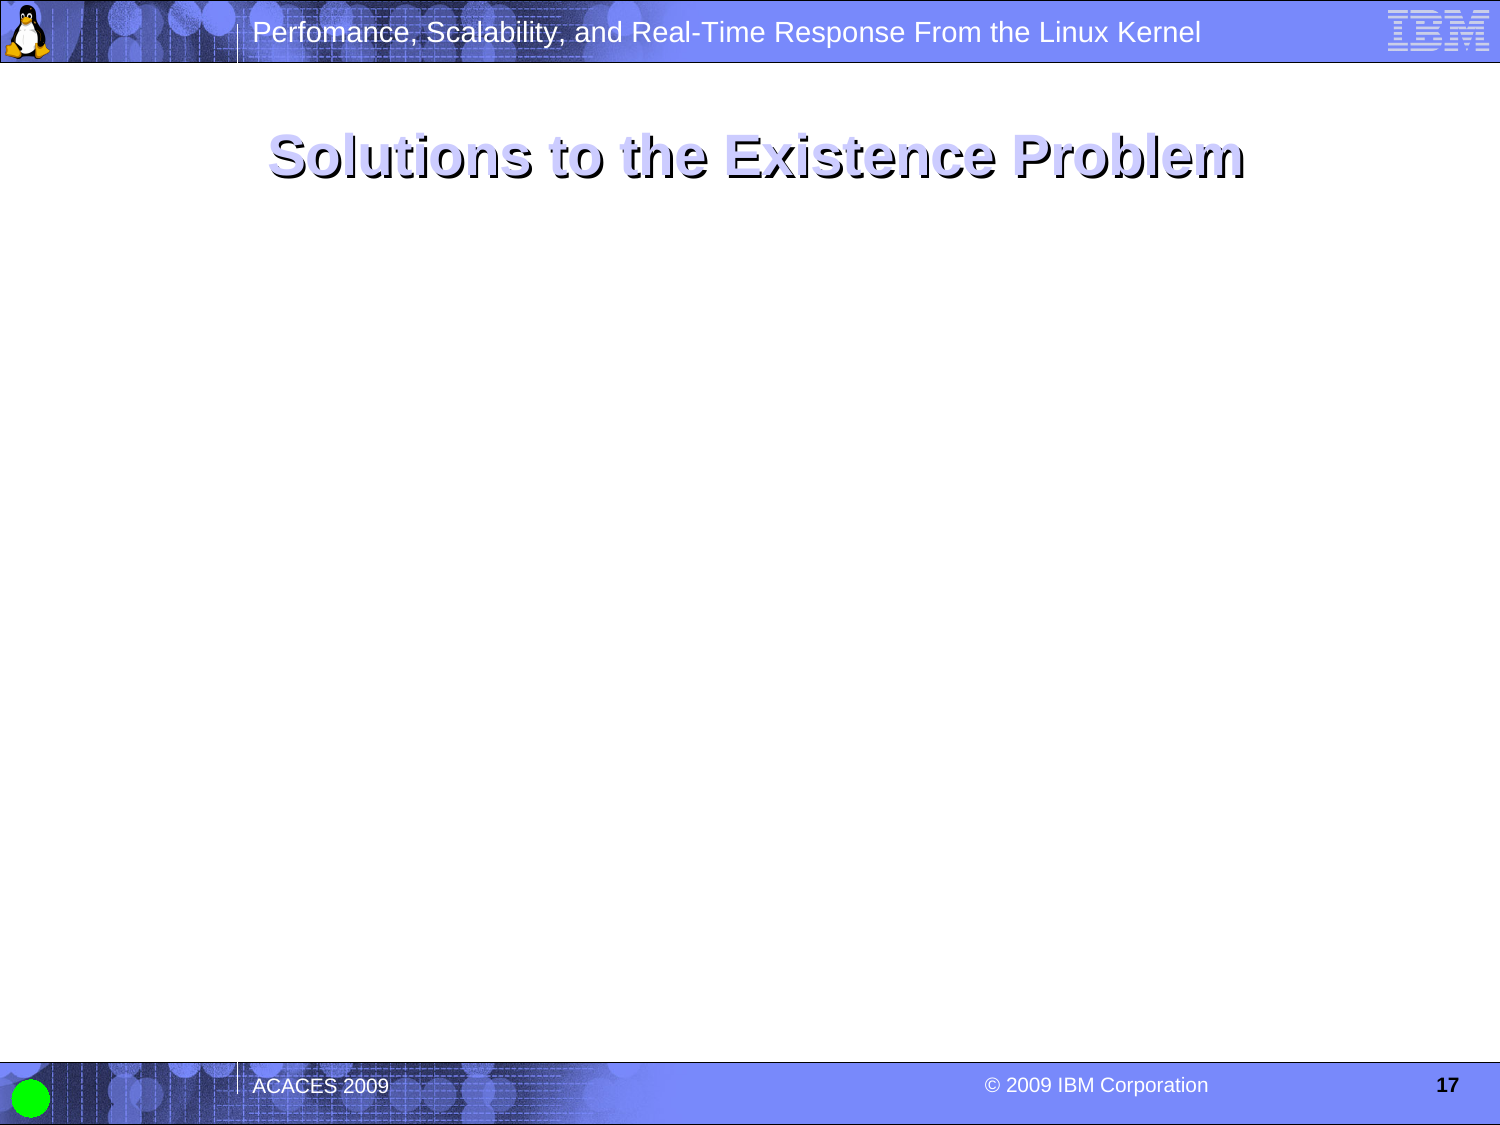

# Solutions to the Existence Problem
17